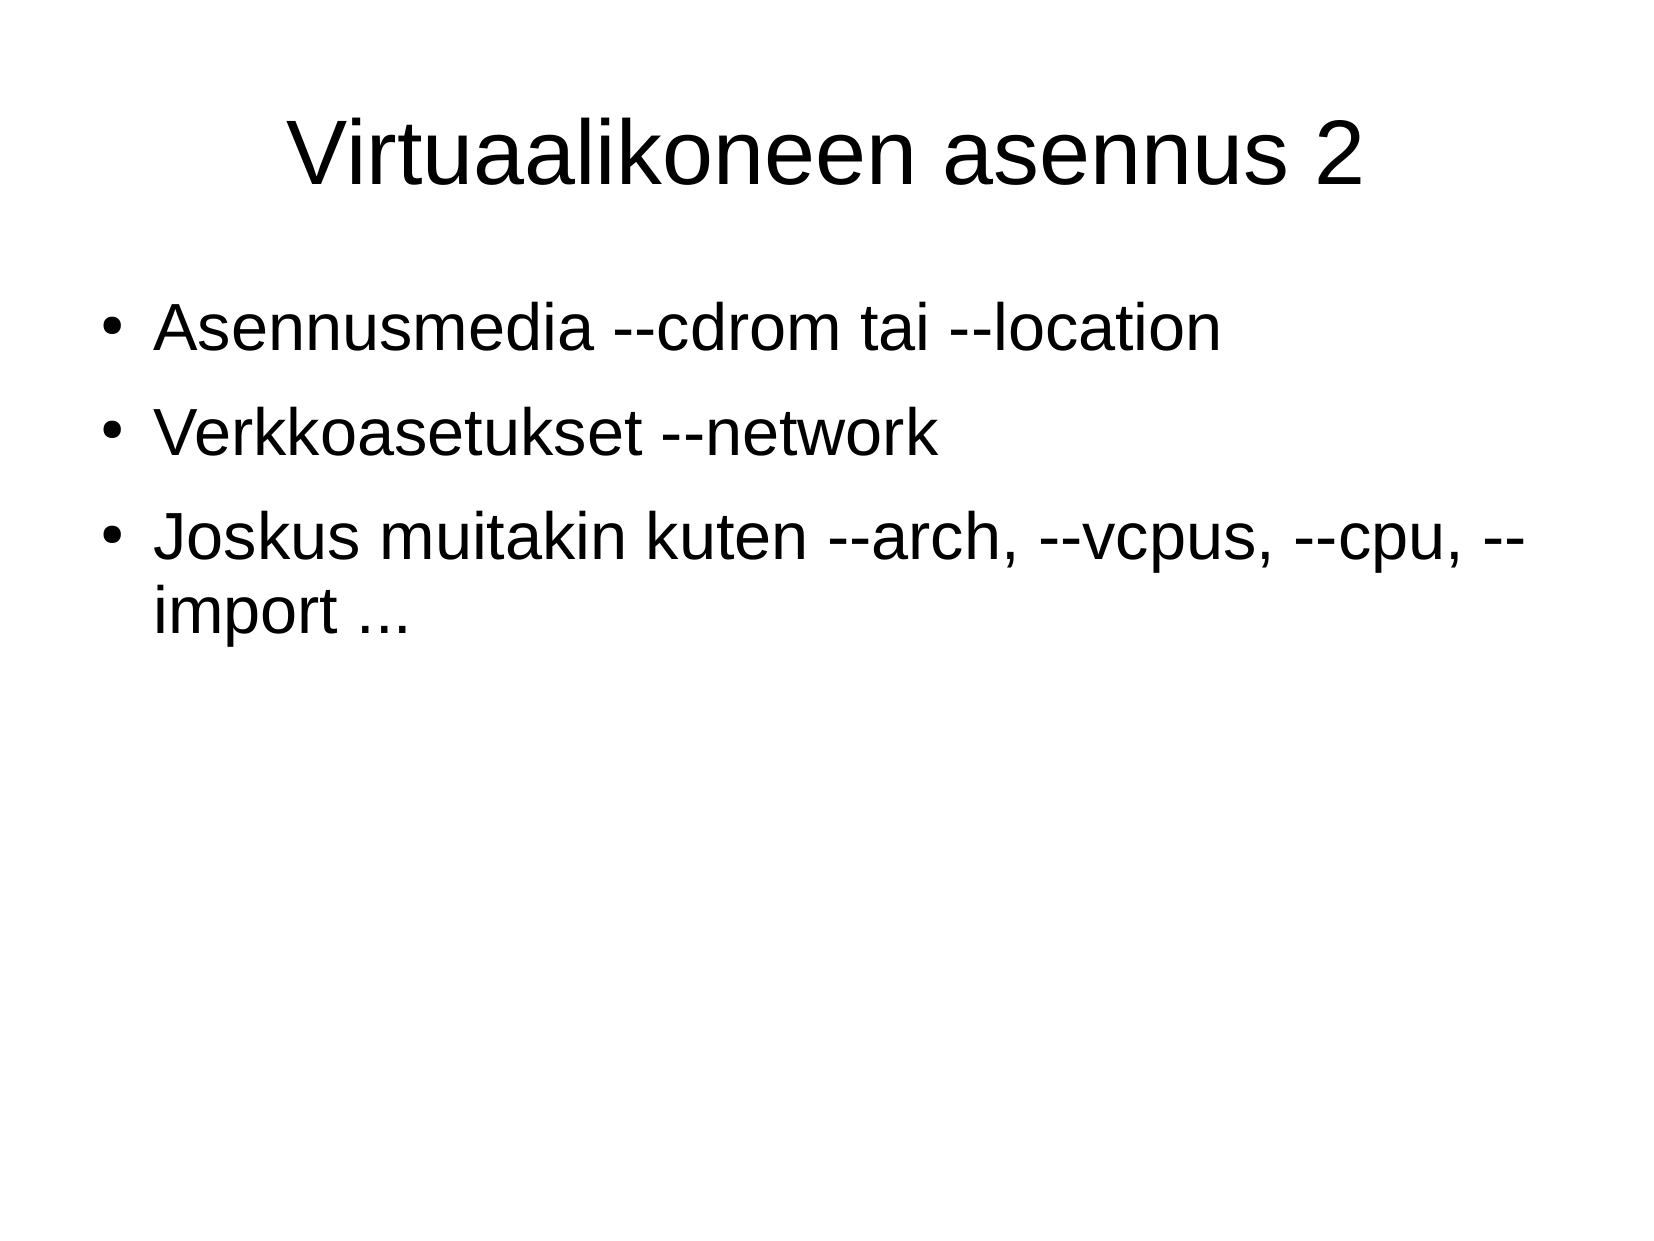

# Virtuaalikoneen asennus 2
Asennusmedia --cdrom tai --location
Verkkoasetukset --network
Joskus muitakin kuten --arch, --vcpus, --cpu, --import ...